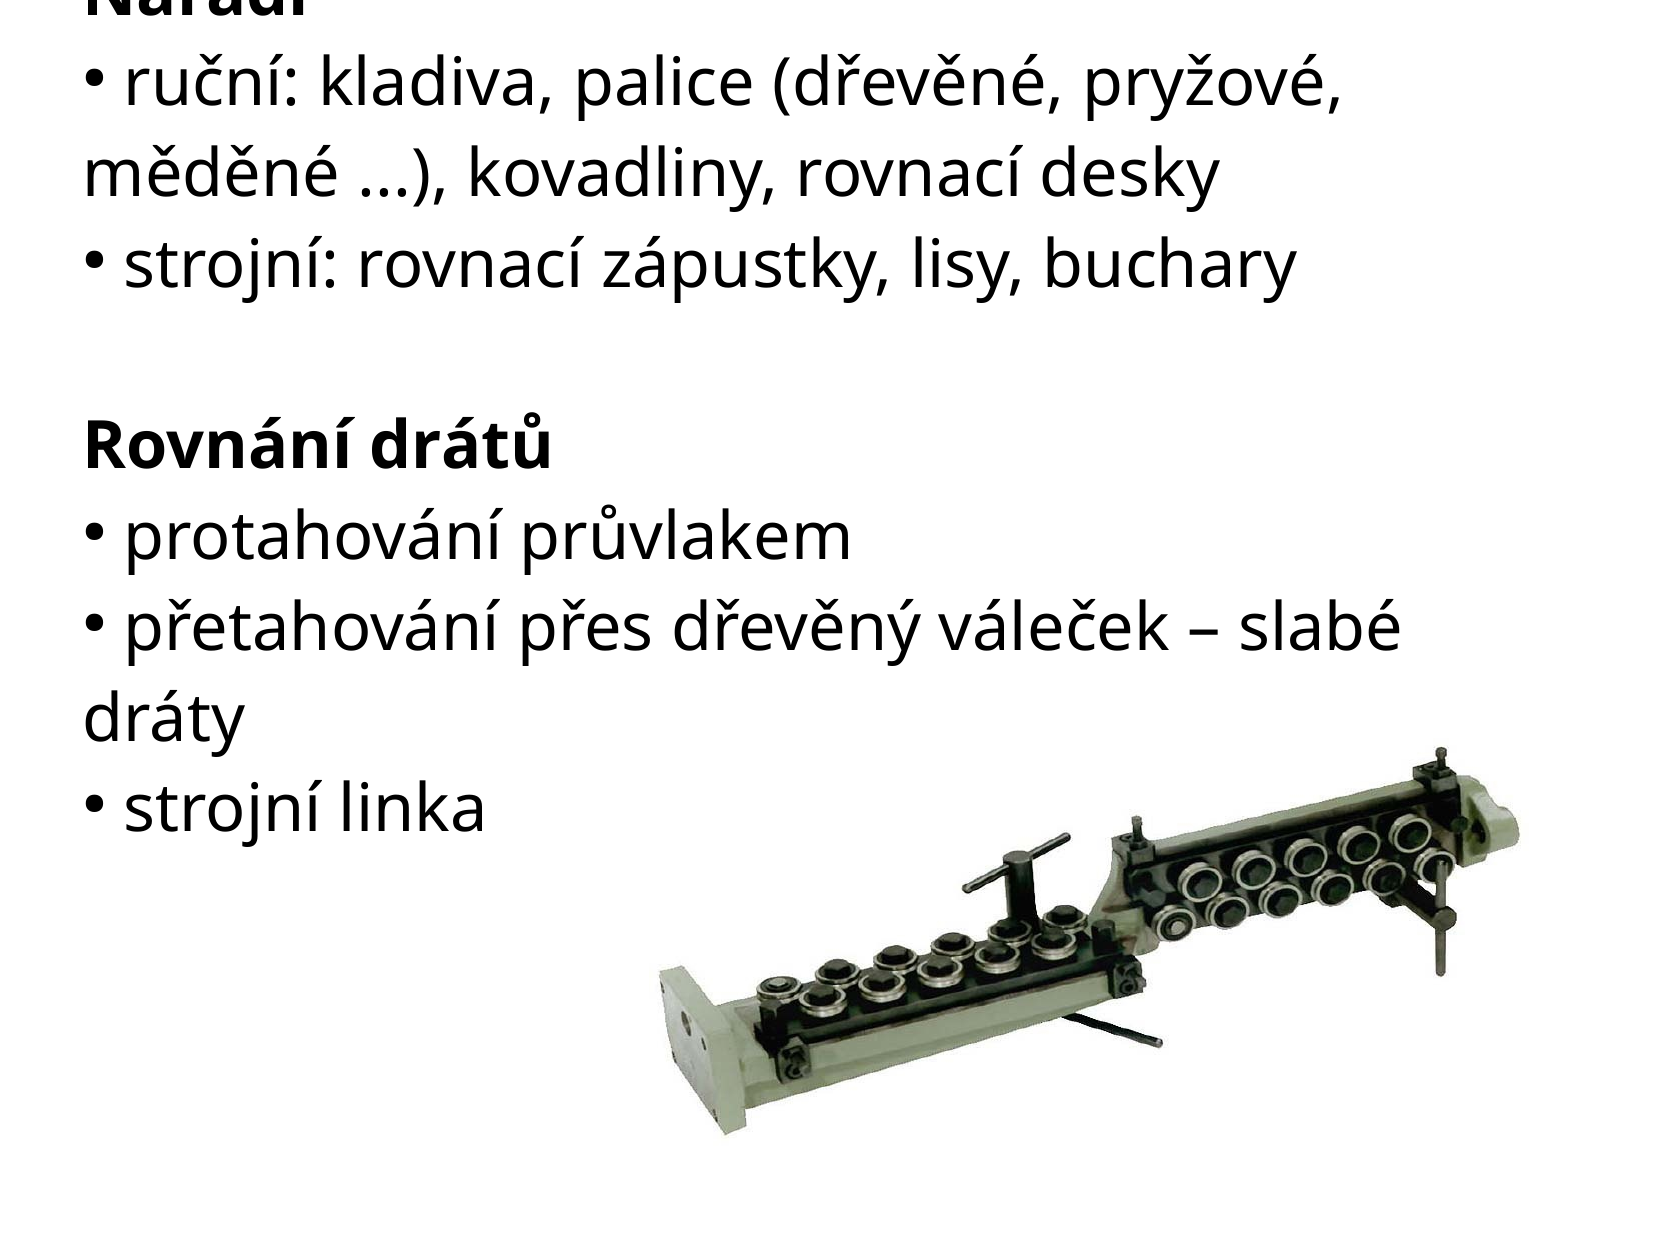

# Nářadí
 ruční: kladiva, palice (dřevěné, pryžové, měděné ...), kovadliny, rovnací desky
 strojní: rovnací zápustky, lisy, buchary
Rovnání drátů
 protahování průvlakem
 přetahování přes dřevěný váleček – slabé dráty
 strojní linka